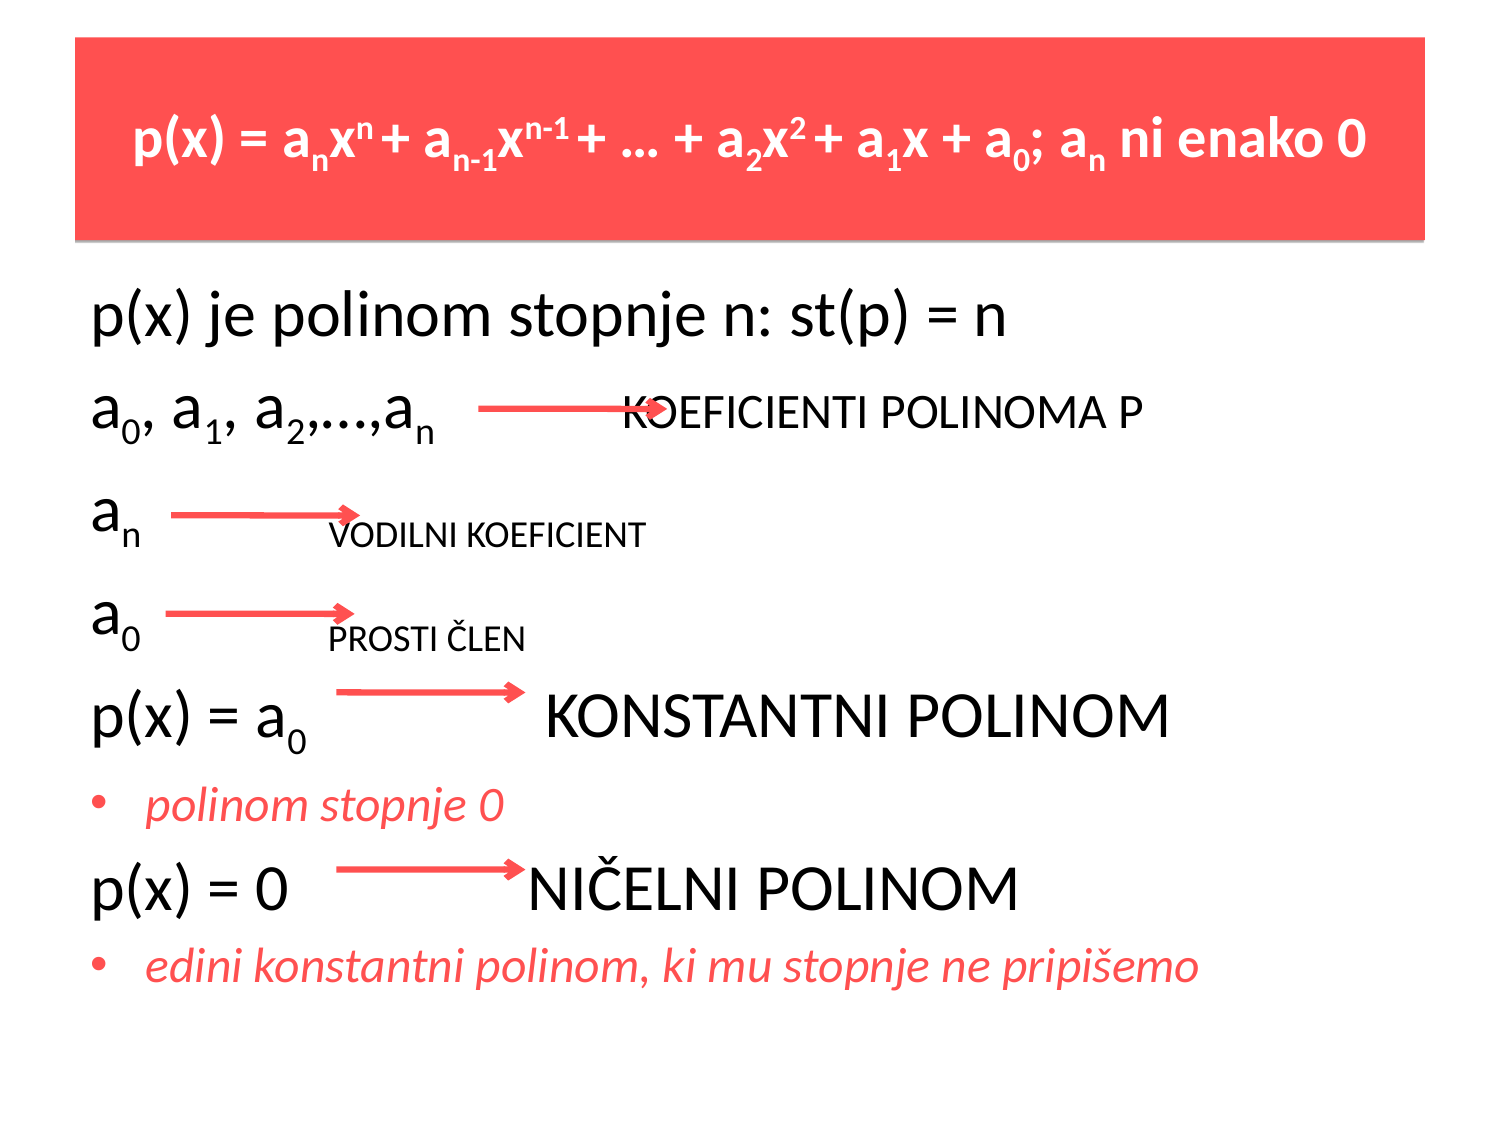

p(x) = anxn + an-1xn-1 + … + a2x2 + a1x + a0; an ni enako 0
# p(x) je polinom stopnje n: st(p) = n
a0, a1, a2,…,an KOEFICIENTI POLINOMA P
an VODILNI KOEFICIENT
a0 PROSTI ČLEN
p(x) = a0 KONSTANTNI POLINOM
polinom stopnje 0
p(x) = 0 NIČELNI POLINOM
edini konstantni polinom, ki mu stopnje ne pripišemo